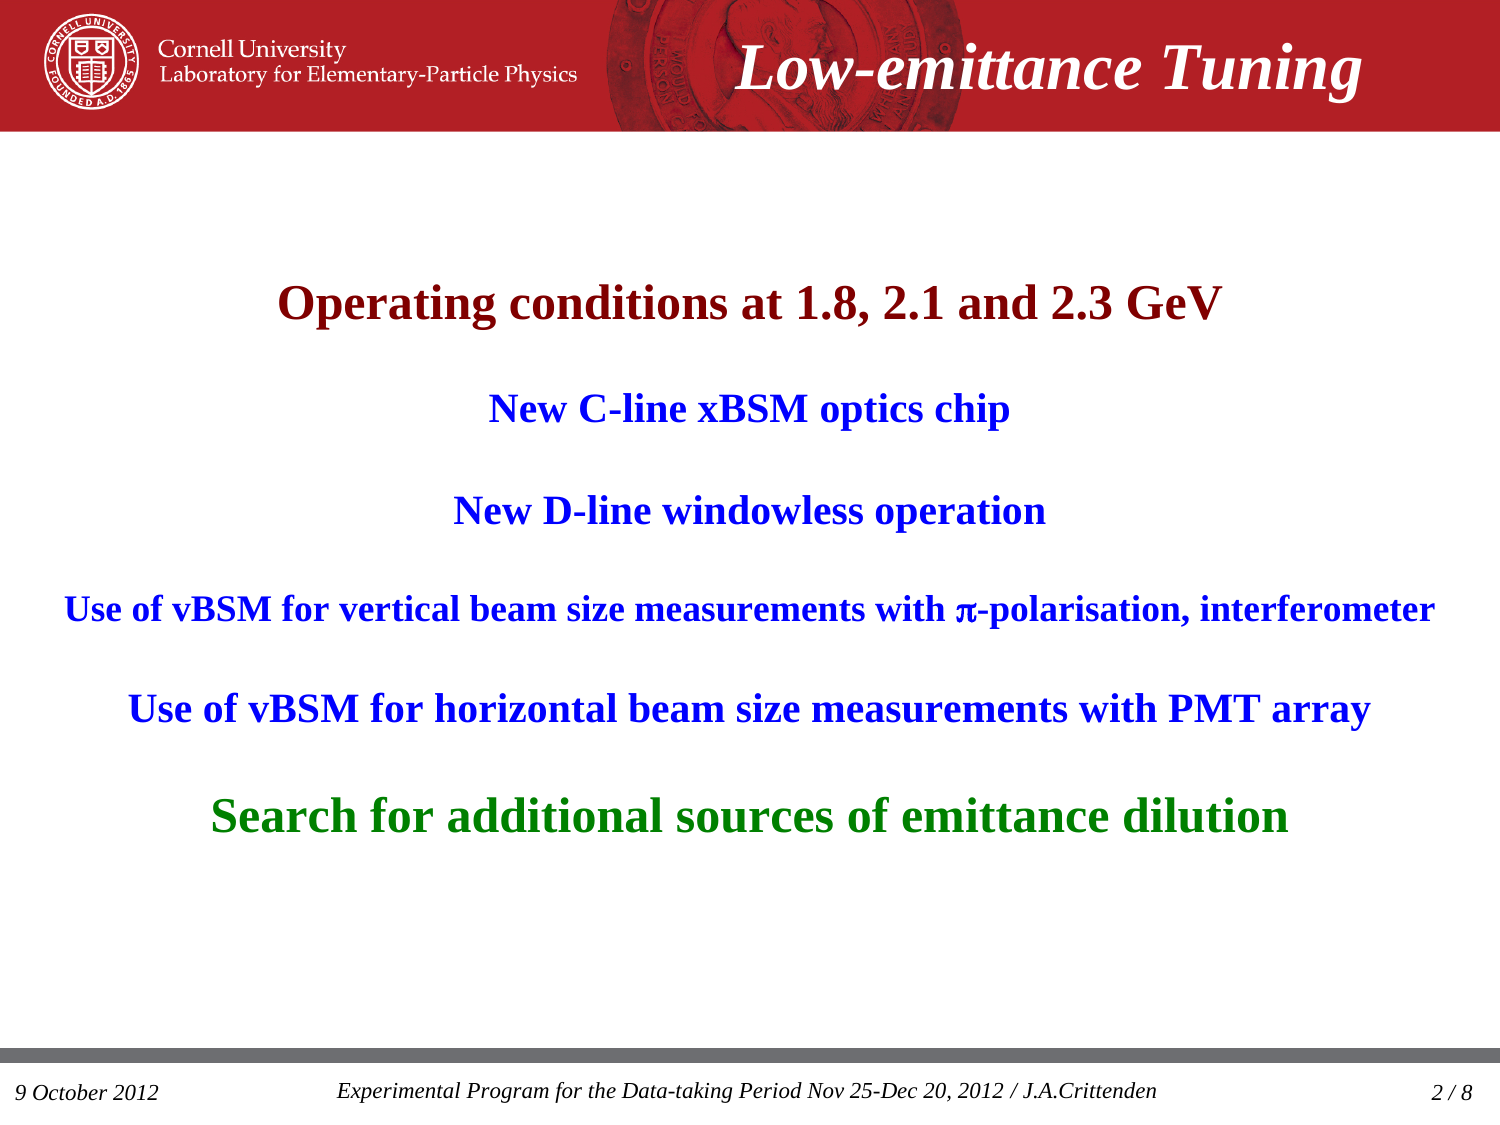

# Low-emittance Tuning
Operating conditions at 1.8, 2.1 and 2.3 GeV
New C-line xBSM optics chip
New D-line windowless operation
Use of vBSM for vertical beam size measurements with p-polarisation, interferometer
Use of vBSM for horizontal beam size measurements with PMT array
Search for additional sources of emittance dilution